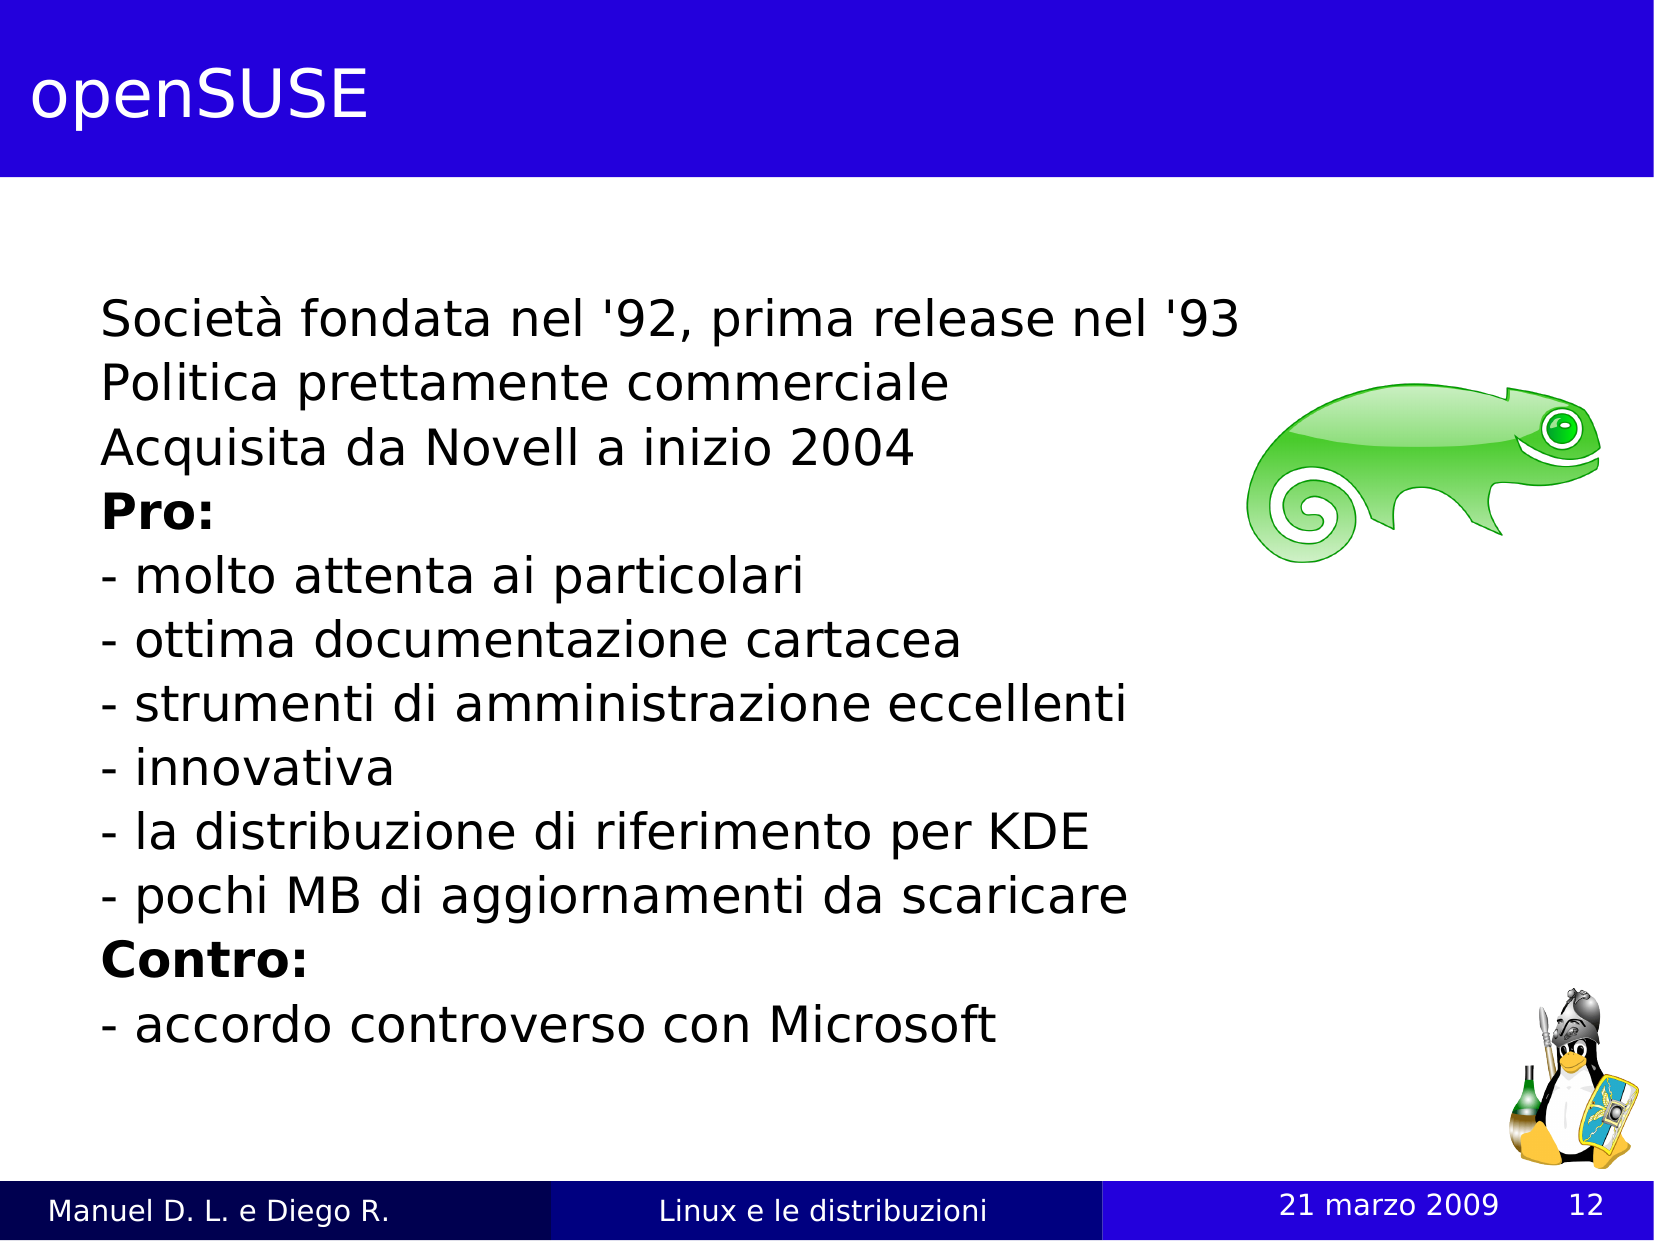

# openSUSE
Società fondata nel '92, prima release nel '93
Politica prettamente commerciale
Acquisita da Novell a inizio 2004
Pro:
- molto attenta ai particolari
- ottima documentazione cartacea
- strumenti di amministrazione eccellenti
- innovativa
- la distribuzione di riferimento per KDE
- pochi MB di aggiornamenti da scaricare
Contro:
- accordo controverso con Microsoft